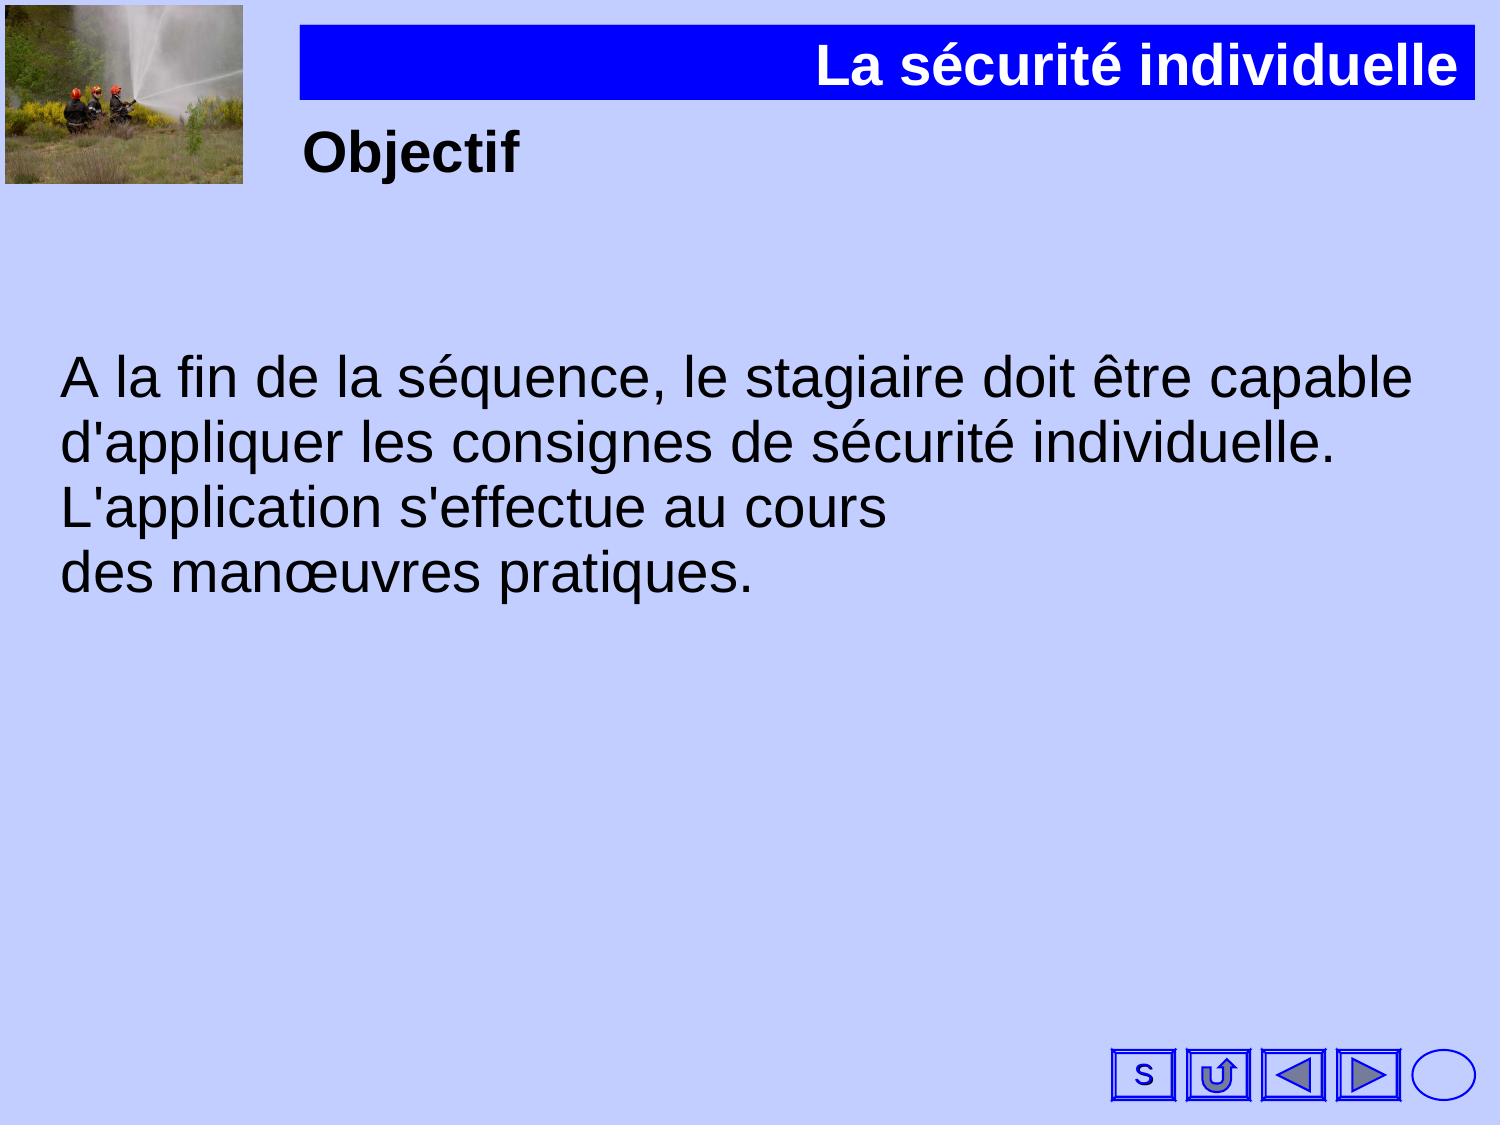

La sécurité individuelle
Objectif
A la fin de la séquence, le stagiaire doit être capable
d'appliquer les consignes de sécurité individuelle.
L'application s'effectue au cours
des manœuvres pratiques.